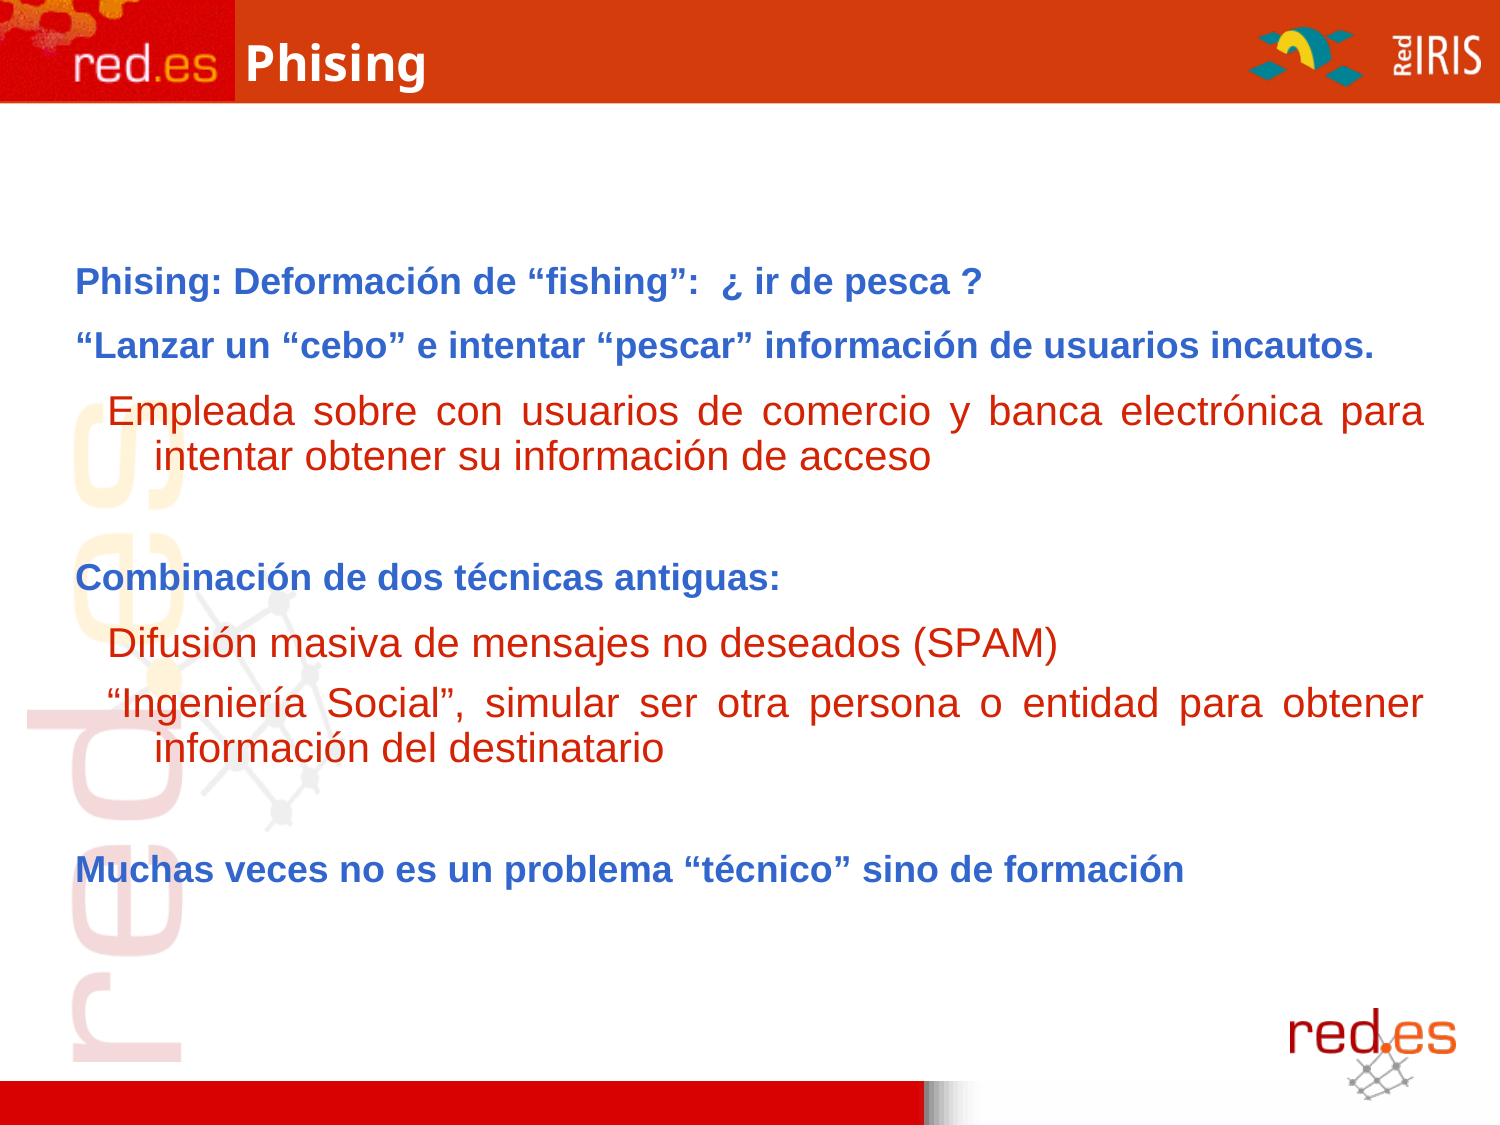

# Phising
Phising: Deformación de “fishing”: ¿ ir de pesca ?
“Lanzar un “cebo” e intentar “pescar” información de usuarios incautos.
Empleada sobre con usuarios de comercio y banca electrónica para intentar obtener su información de acceso
Combinación de dos técnicas antiguas:
Difusión masiva de mensajes no deseados (SPAM)
“Ingeniería Social”, simular ser otra persona o entidad para obtener información del destinatario
Muchas veces no es un problema “técnico” sino de formación